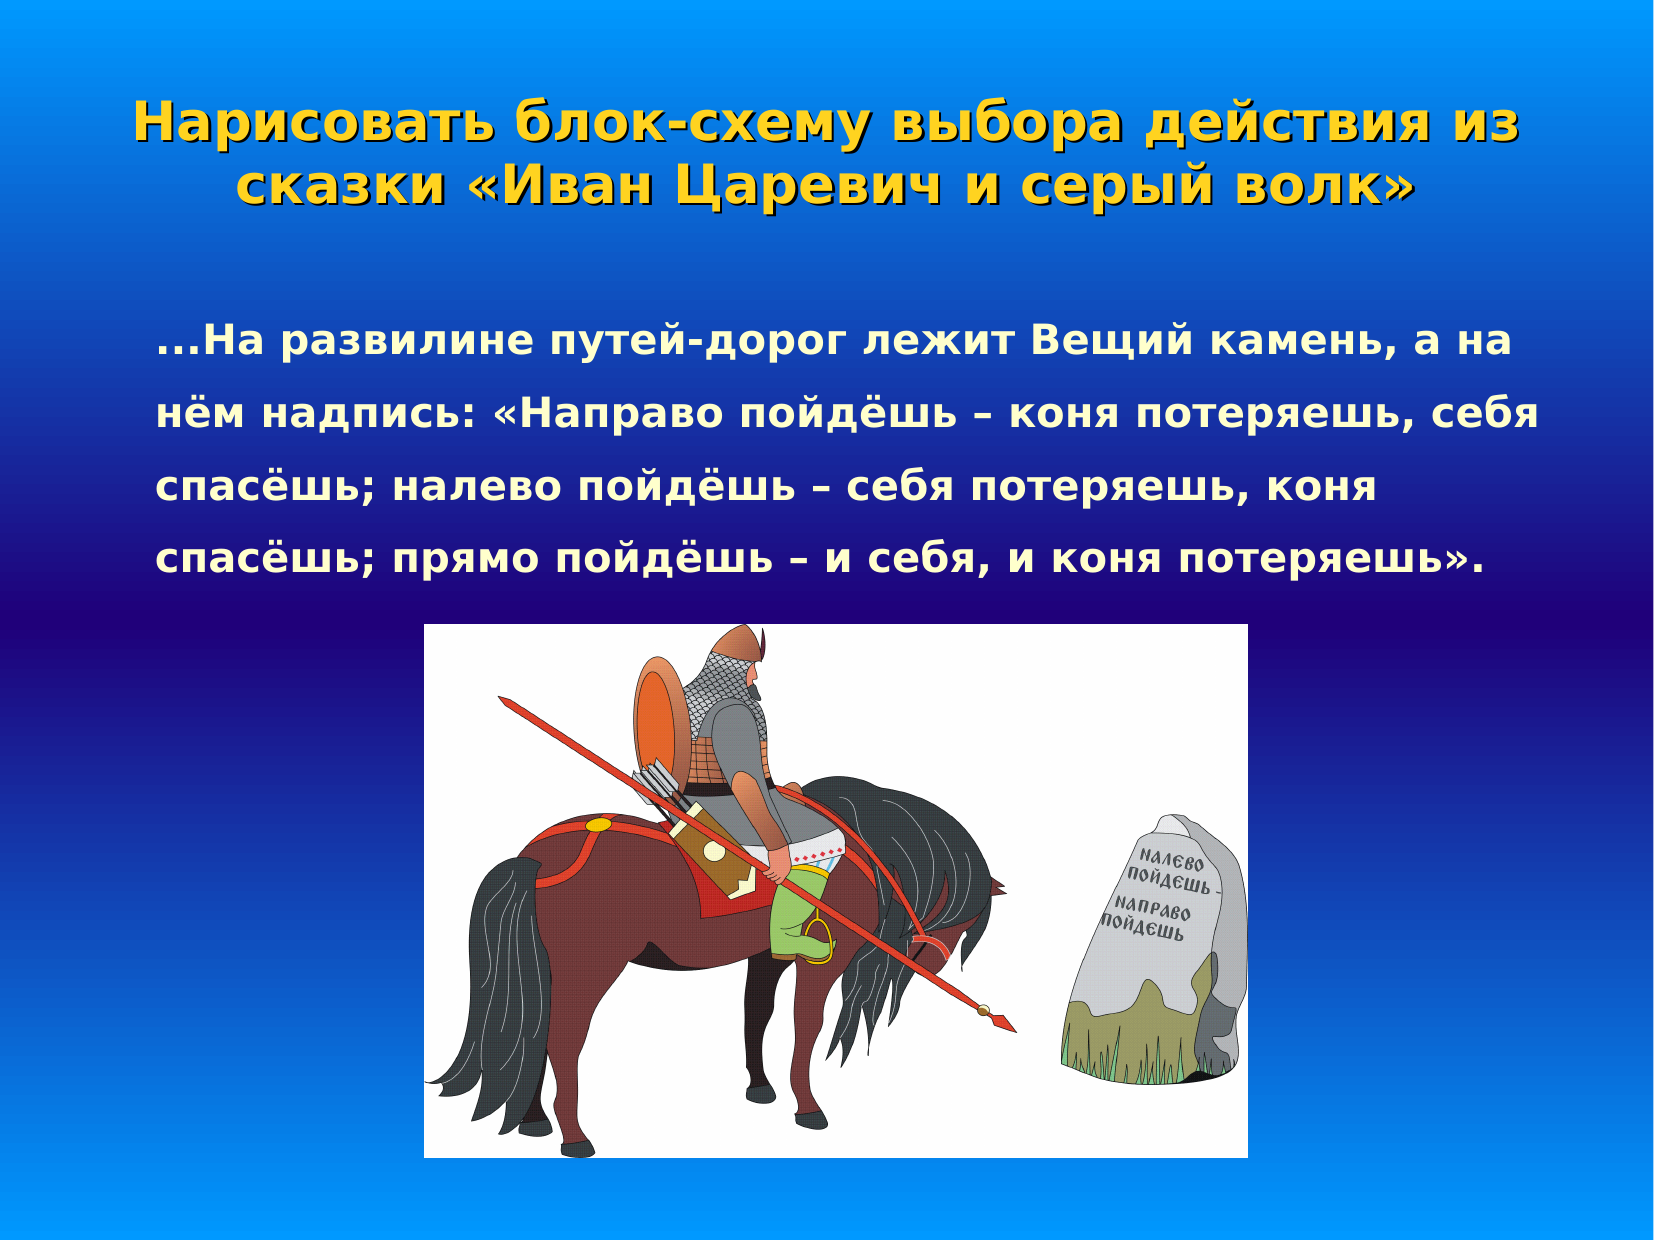

# Нарисовать блок-схему выбора действия из сказки «Иван Царевич и серый волк»
...На развилине путей-дорог лежит Вещий камень, а на нём надпись: «Направо пойдёшь – коня потеряешь, себя спасёшь; налево пойдёшь – себя потеряешь, коня спасёшь; прямо пойдёшь – и себя, и коня потеряешь».